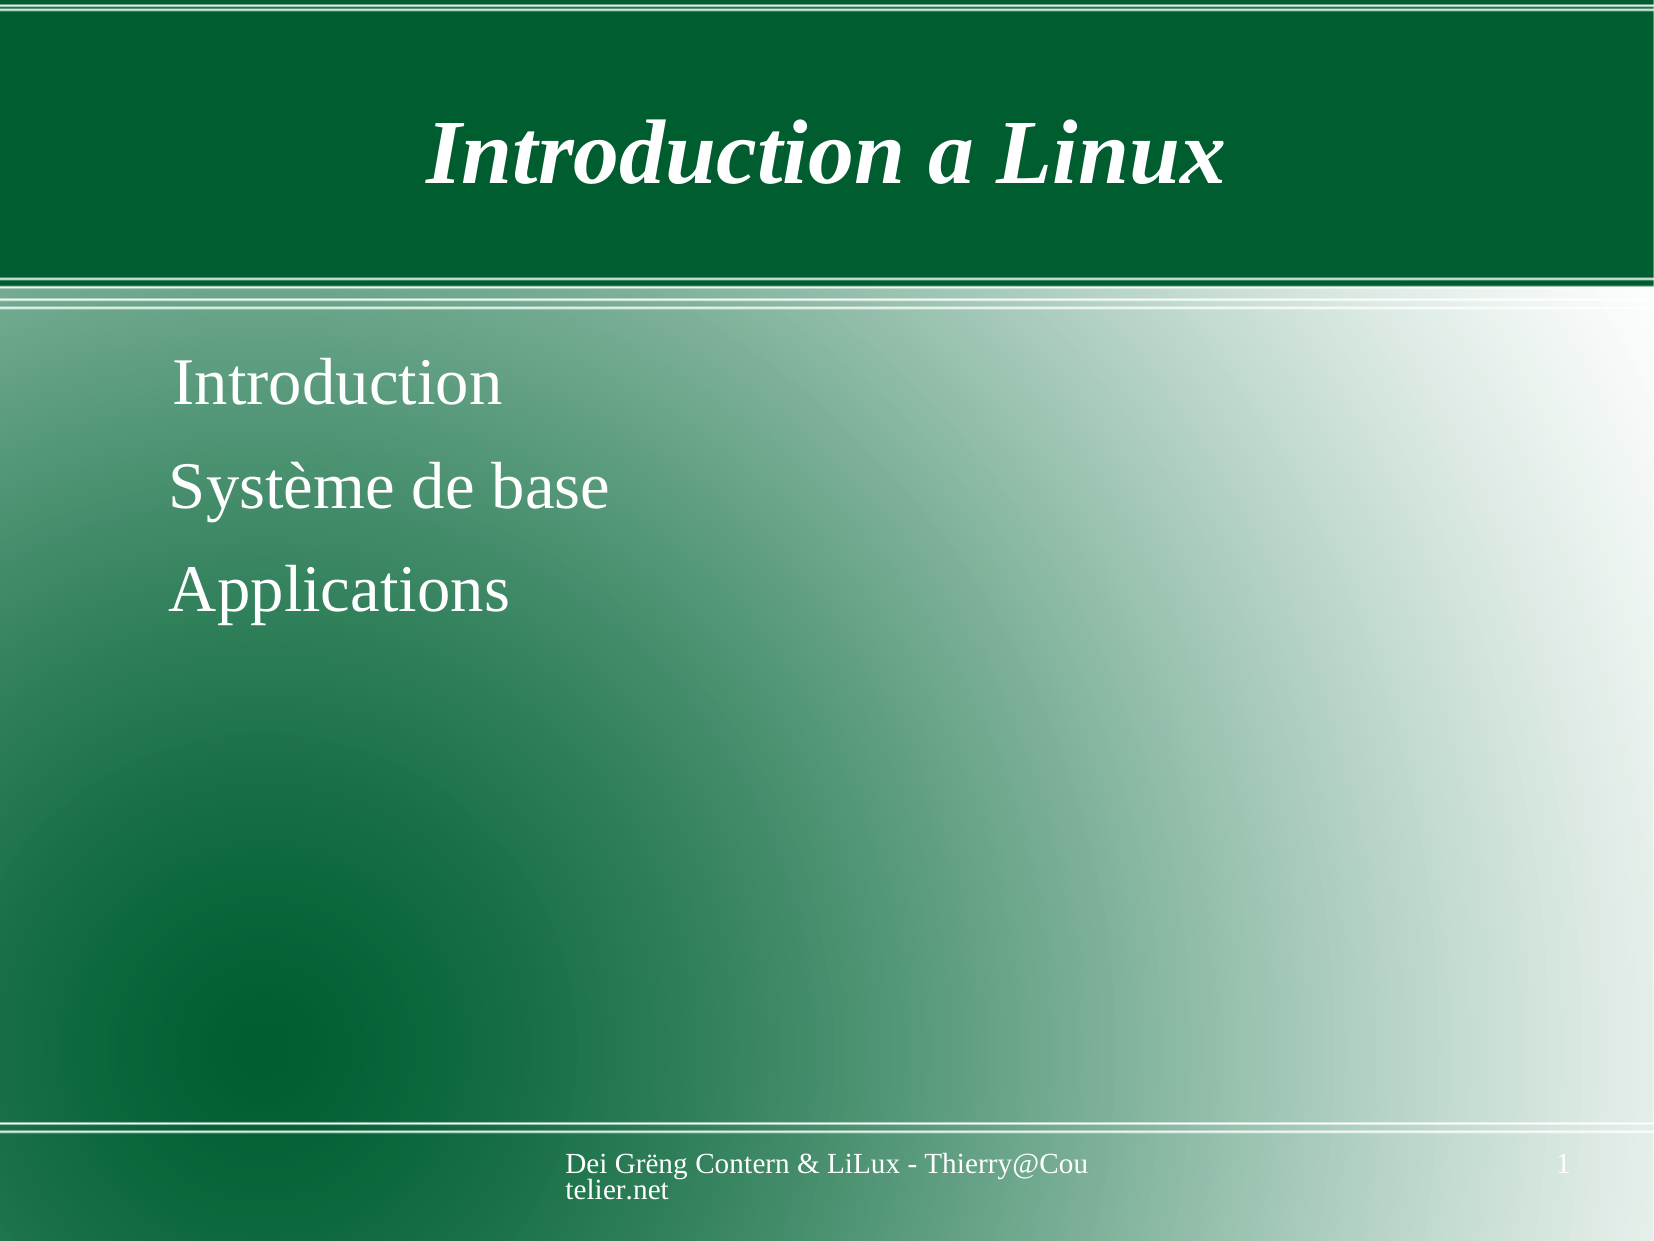

# Introduction a Linux
Introduction
 Système de base
 Applications
Dei Grëng Contern & LiLux - Thierry@Coutelier.net
1